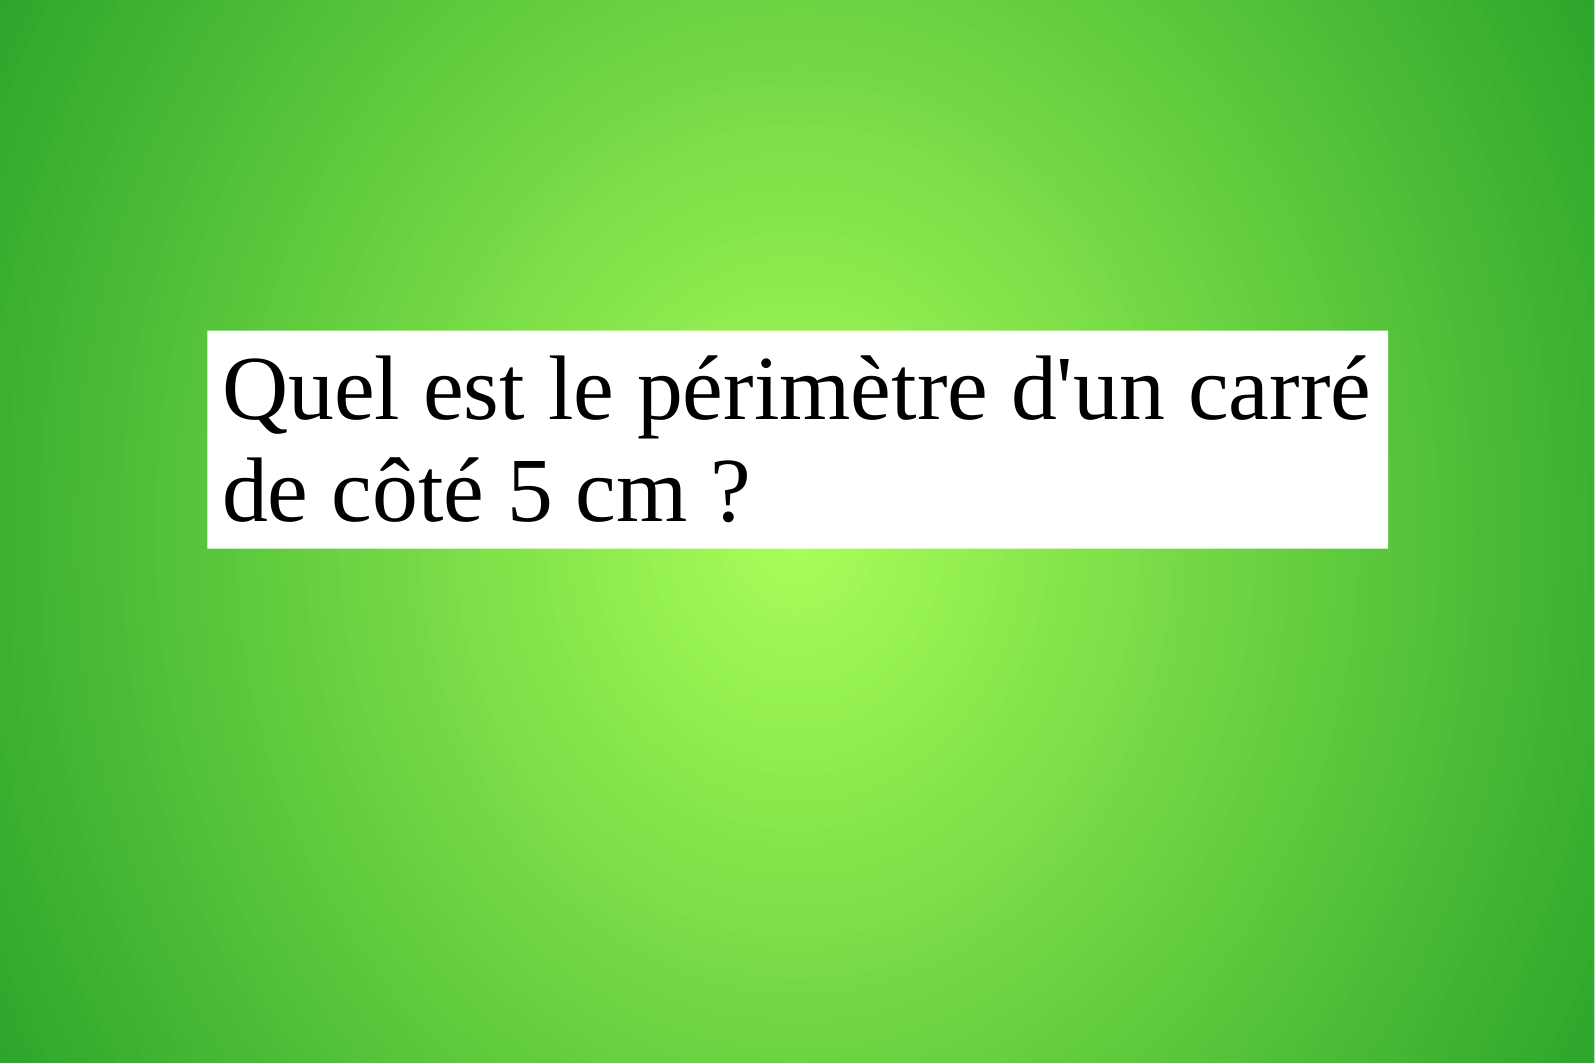

Quel est le périmètre d'un carré
de côté 5 cm ?